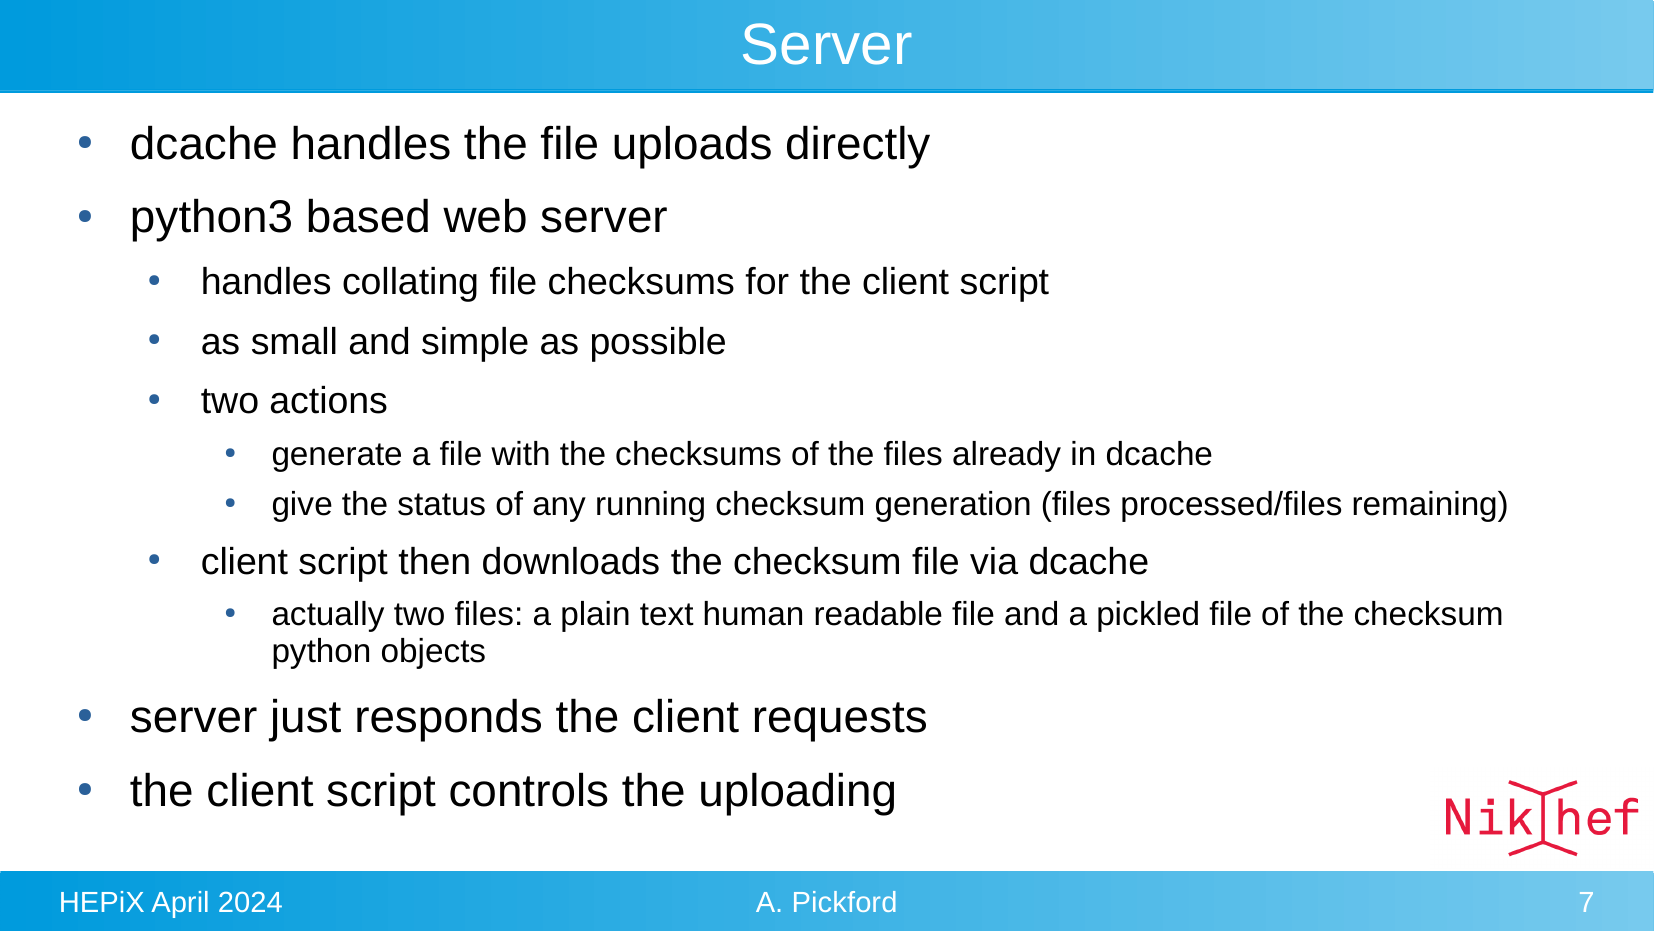

# Server
dcache handles the file uploads directly
python3 based web server
handles collating file checksums for the client script
as small and simple as possible
two actions
generate a file with the checksums of the files already in dcache
give the status of any running checksum generation (files processed/files remaining)
client script then downloads the checksum file via dcache
actually two files: a plain text human readable file and a pickled file of the checksum python objects
server just responds the client requests
the client script controls the uploading
7